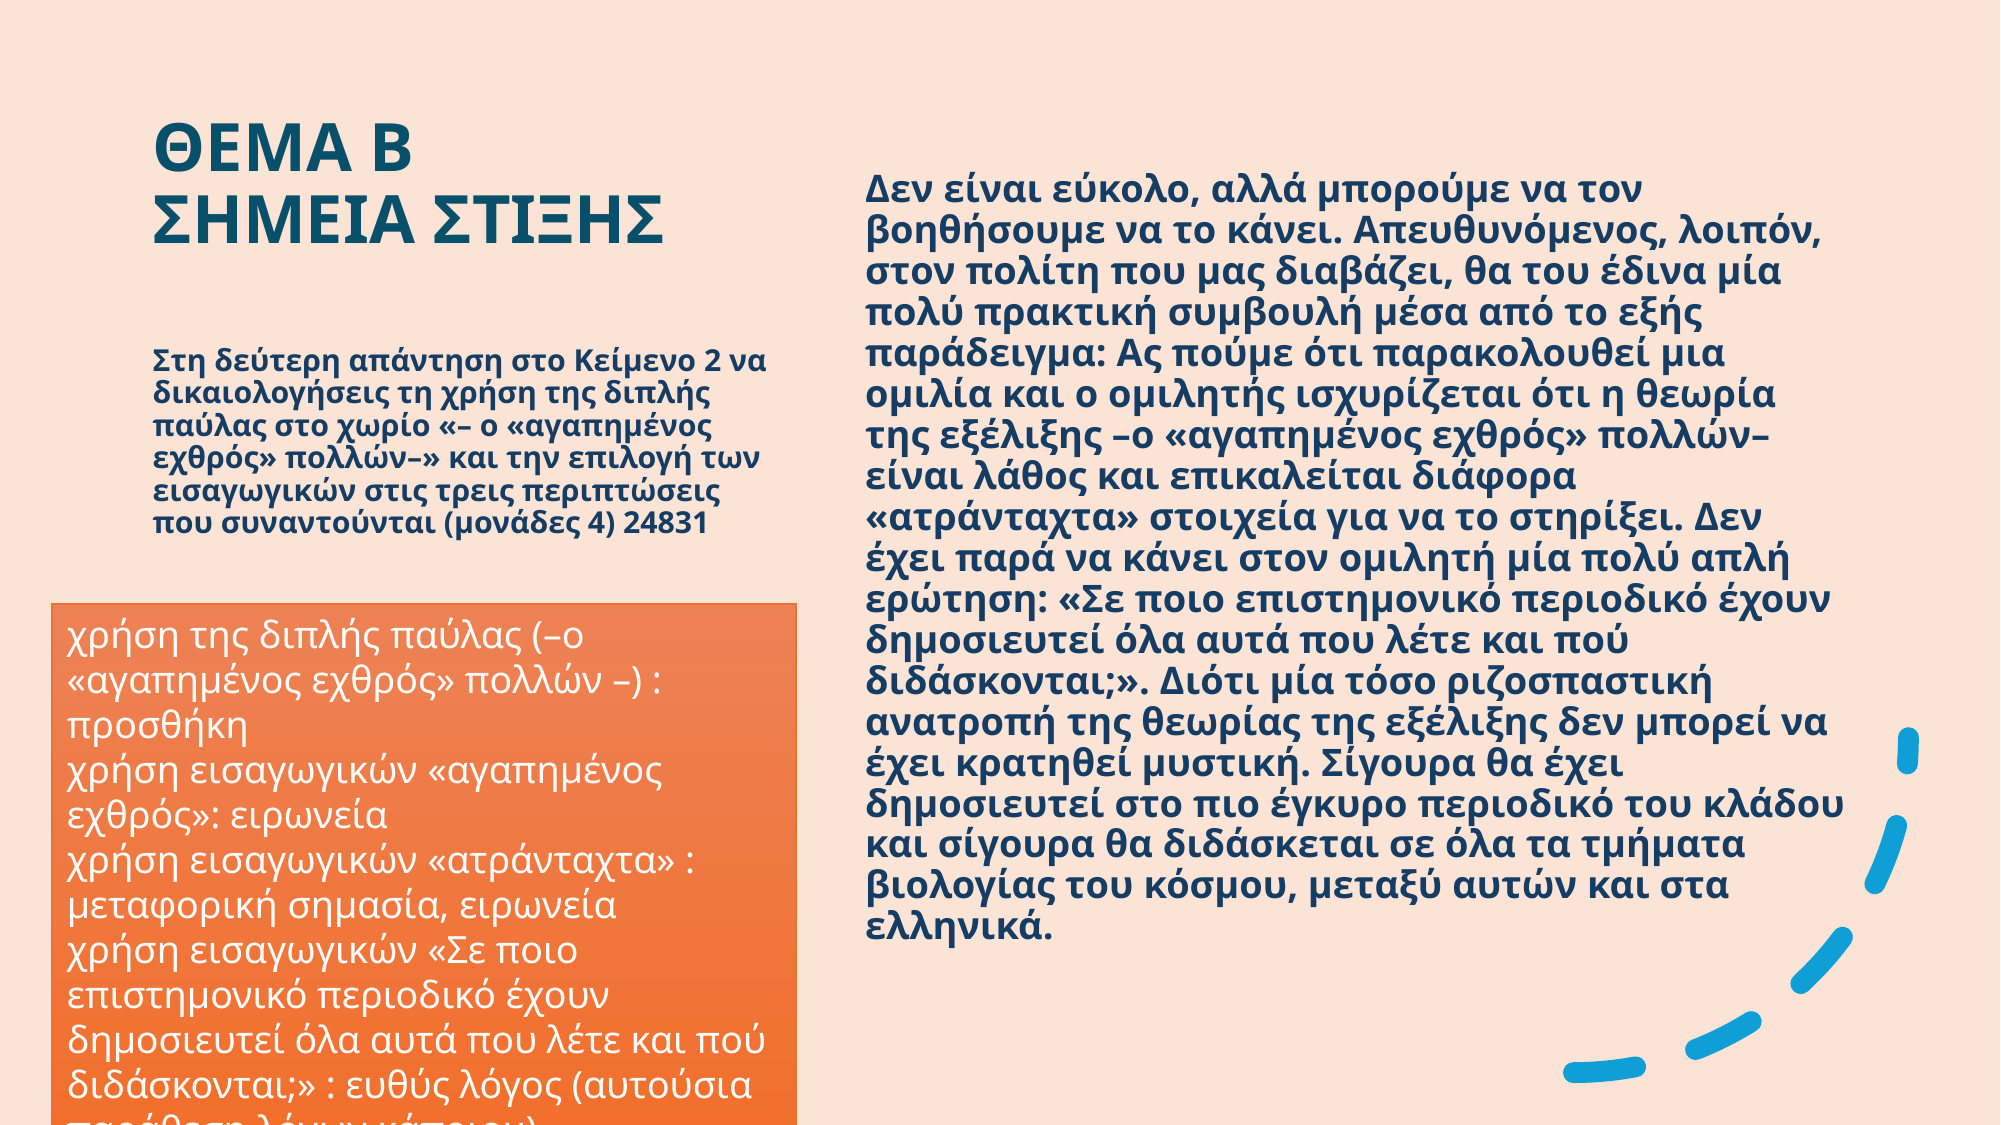

# ΘΕΜΑ Β ΣΗΜΕΙΑ ΣΤΙΞΗΣ
Δεν είναι εύκολο, αλλά μπορούμε να τον βοηθήσουμε να το κάνει. Απευθυνόμενος, λοιπόν, στον πολίτη που μας διαβάζει, θα του έδινα μία πολύ πρακτική συμβουλή μέσα από το εξής παράδειγμα: Ας πούμε ότι παρακολουθεί μια ομιλία και ο ομιλητής ισχυρίζεται ότι η θεωρία της εξέλιξης –ο «αγαπημένος εχθρός» πολλών– είναι λάθος και επικαλείται διάφορα «ατράνταχτα» στοιχεία για να το στηρίξει. Δεν έχει παρά να κάνει στον ομιλητή μία πολύ απλή ερώτηση: «Σε ποιο επιστημονικό περιοδικό έχουν δημοσιευτεί όλα αυτά που λέτε και πού διδάσκονται;». Διότι μία τόσο ριζοσπαστική ανατροπή της θεωρίας της εξέλιξης δεν μπορεί να έχει κρατηθεί μυστική. Σίγουρα θα έχει δημοσιευτεί στο πιο έγκυρο περιοδικό του κλάδου και σίγουρα θα διδάσκεται σε όλα τα τμήματα βιολογίας του κόσμου, μεταξύ αυτών και στα ελληνικά.
Στη δεύτερη απάντηση στο Κείμενο 2 να δικαιολογήσεις τη χρήση της διπλής παύλας στο χωρίο «– ο «αγαπημένος εχθρός» πολλών–» και την επιλογή των εισαγωγικών στις τρεις περιπτώσεις που συναντούνται (μονάδες 4) 24831
χρήση της διπλής παύλας (–ο «αγαπημένος εχθρός» πολλών –) : προσθήκη
χρήση εισαγωγικών «αγαπημένος εχθρός»: ειρωνεία
χρήση εισαγωγικών «ατράνταχτα» : μεταφορική σημασία, ειρωνεία
χρήση εισαγωγικών «Σε ποιο επιστημονικό περιοδικό έχουν δημοσιευτεί όλα αυτά που λέτε και πού διδάσκονται;» : ευθύς λόγος (αυτούσια παράθεση λόγων κάποιου)